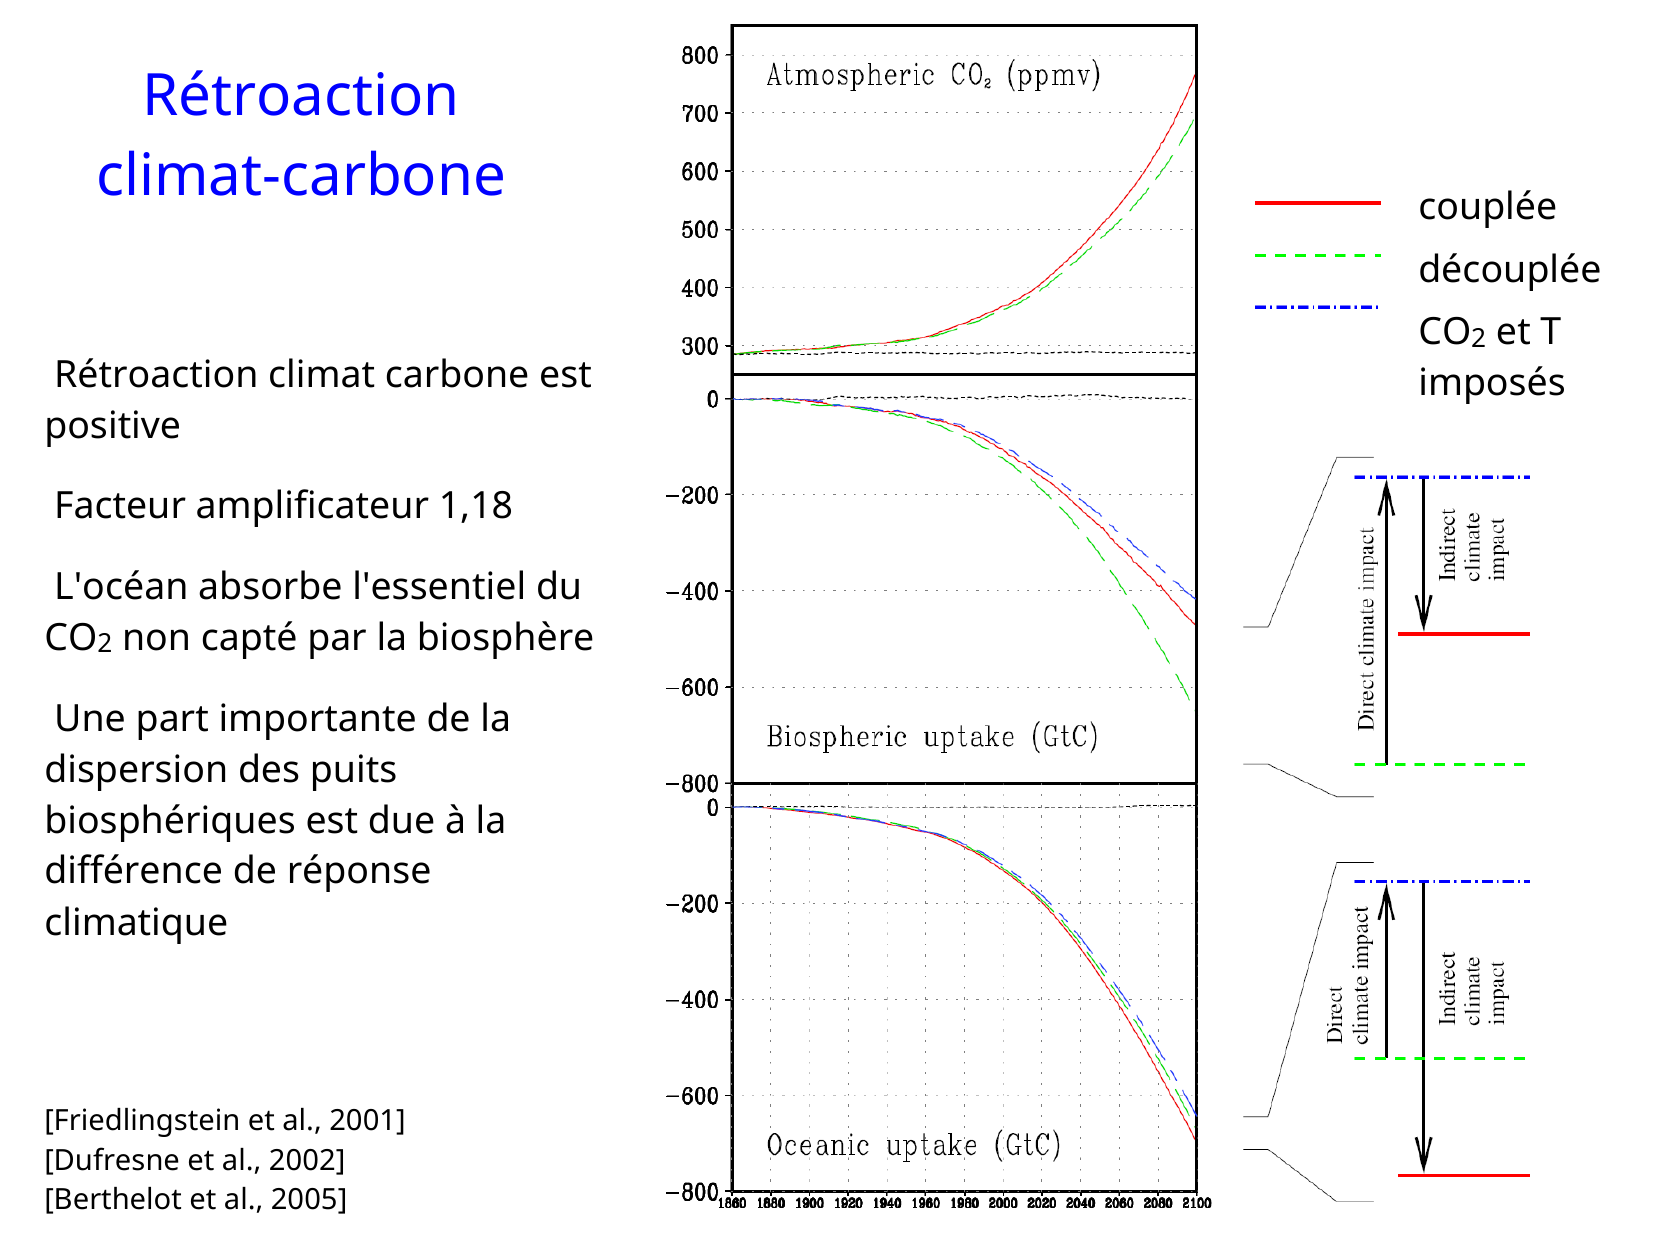

# Rétroaction climat-carbone
couplée
découplée
CO2 et T
imposés
 Rétroaction climat carbone est positive
 Facteur amplificateur 1,18
 L'océan absorbe l'essentiel du CO2 non capté par la biosphère
 Une part importante de la dispersion des puits biosphériques est due à la différence de réponse climatique
[Friedlingstein et al., 2001]
[Dufresne et al., 2002]
[Berthelot et al., 2005]